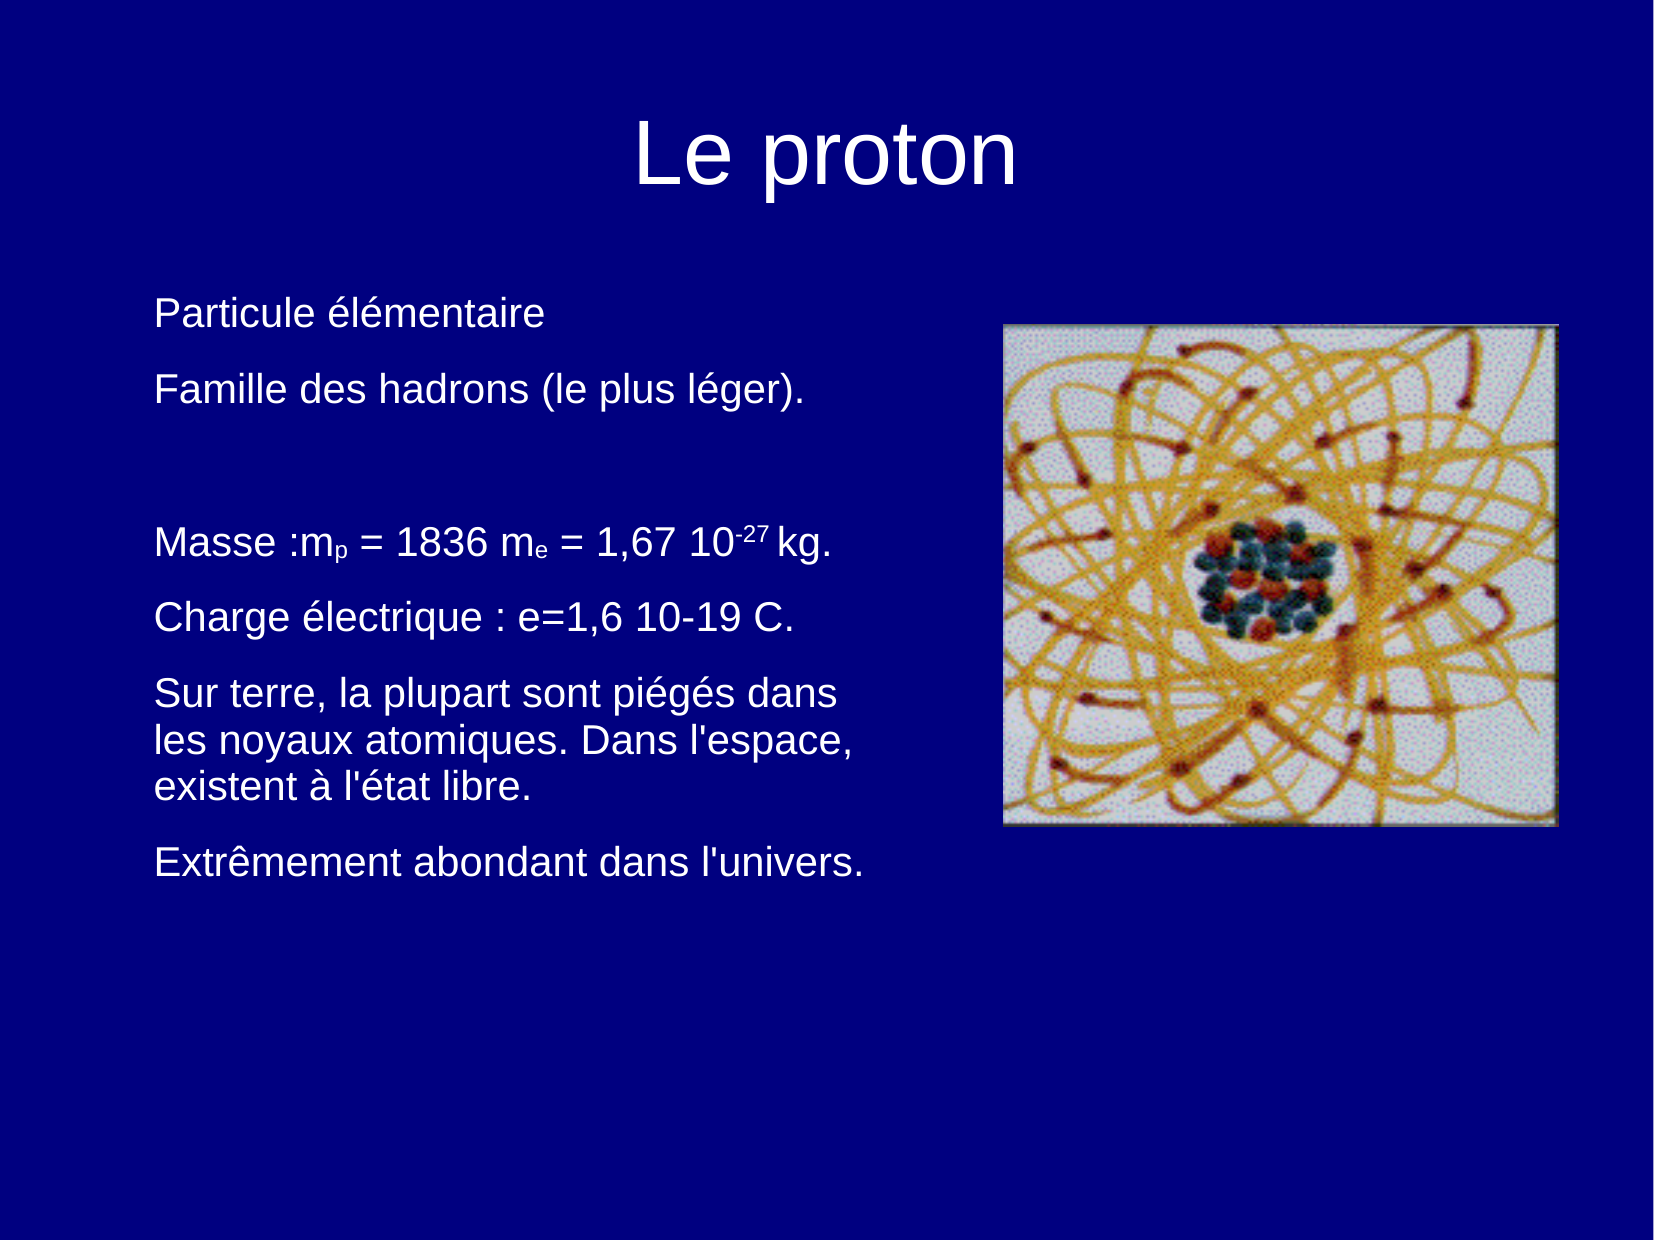

# Le proton
Particule élémentaire
Famille des hadrons (le plus léger).
Masse :mp = 1836 me = 1,67 10-27 kg.
Charge électrique : e=1,6 10-19 C.
Sur terre, la plupart sont piégés dans les noyaux atomiques. Dans l'espace, existent à l'état libre.
Extrêmement abondant dans l'univers.